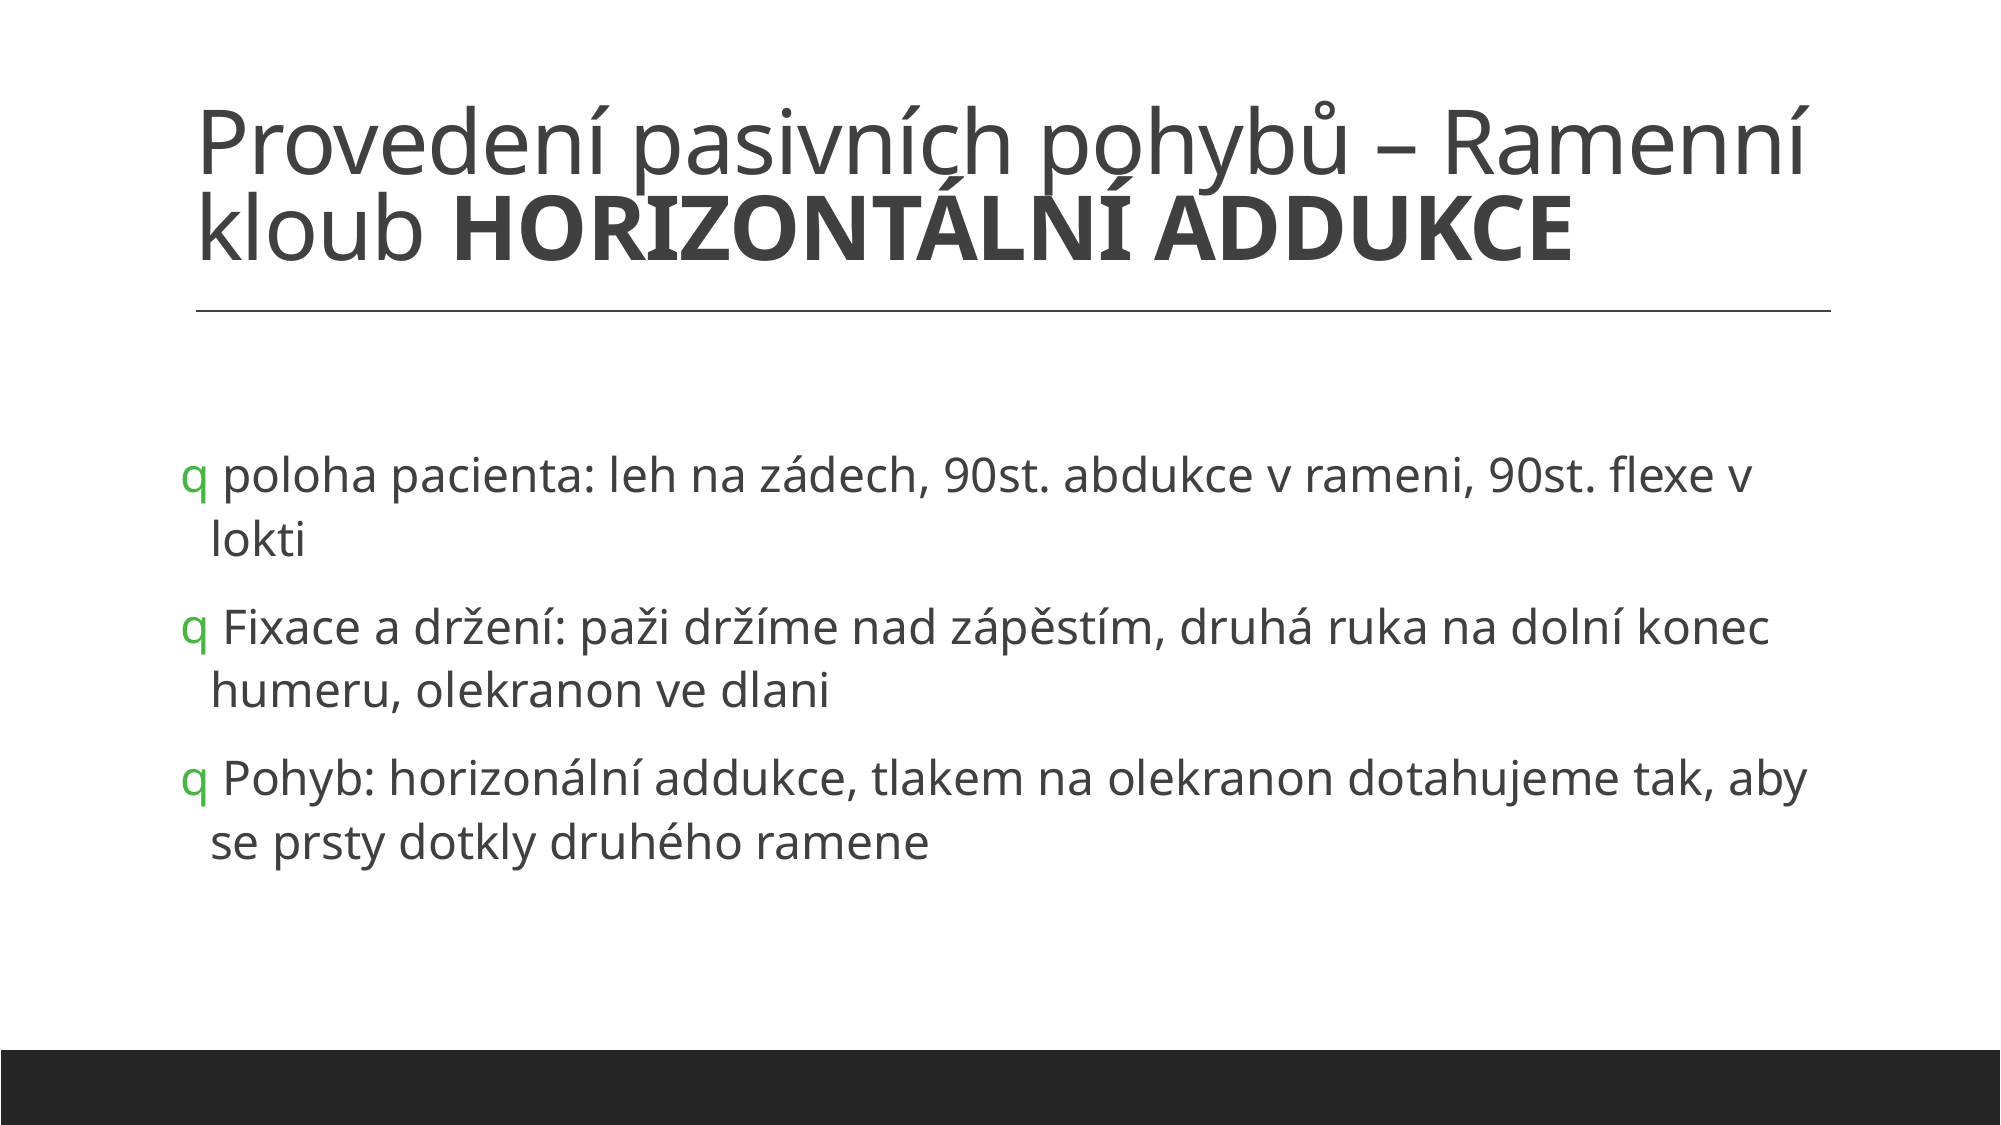

# Provedení pasivních pohybů – Ramenní kloub HORIZONTÁLNÍ ADDUKCE
 poloha pacienta: leh na zádech, 90st. abdukce v rameni, 90st. flexe v lokti
 Fixace a držení: paži držíme nad zápěstím, druhá ruka na dolní konec humeru, olekranon ve dlani
 Pohyb: horizonální addukce, tlakem na olekranon dotahujeme tak, aby se prsty dotkly druhého ramene